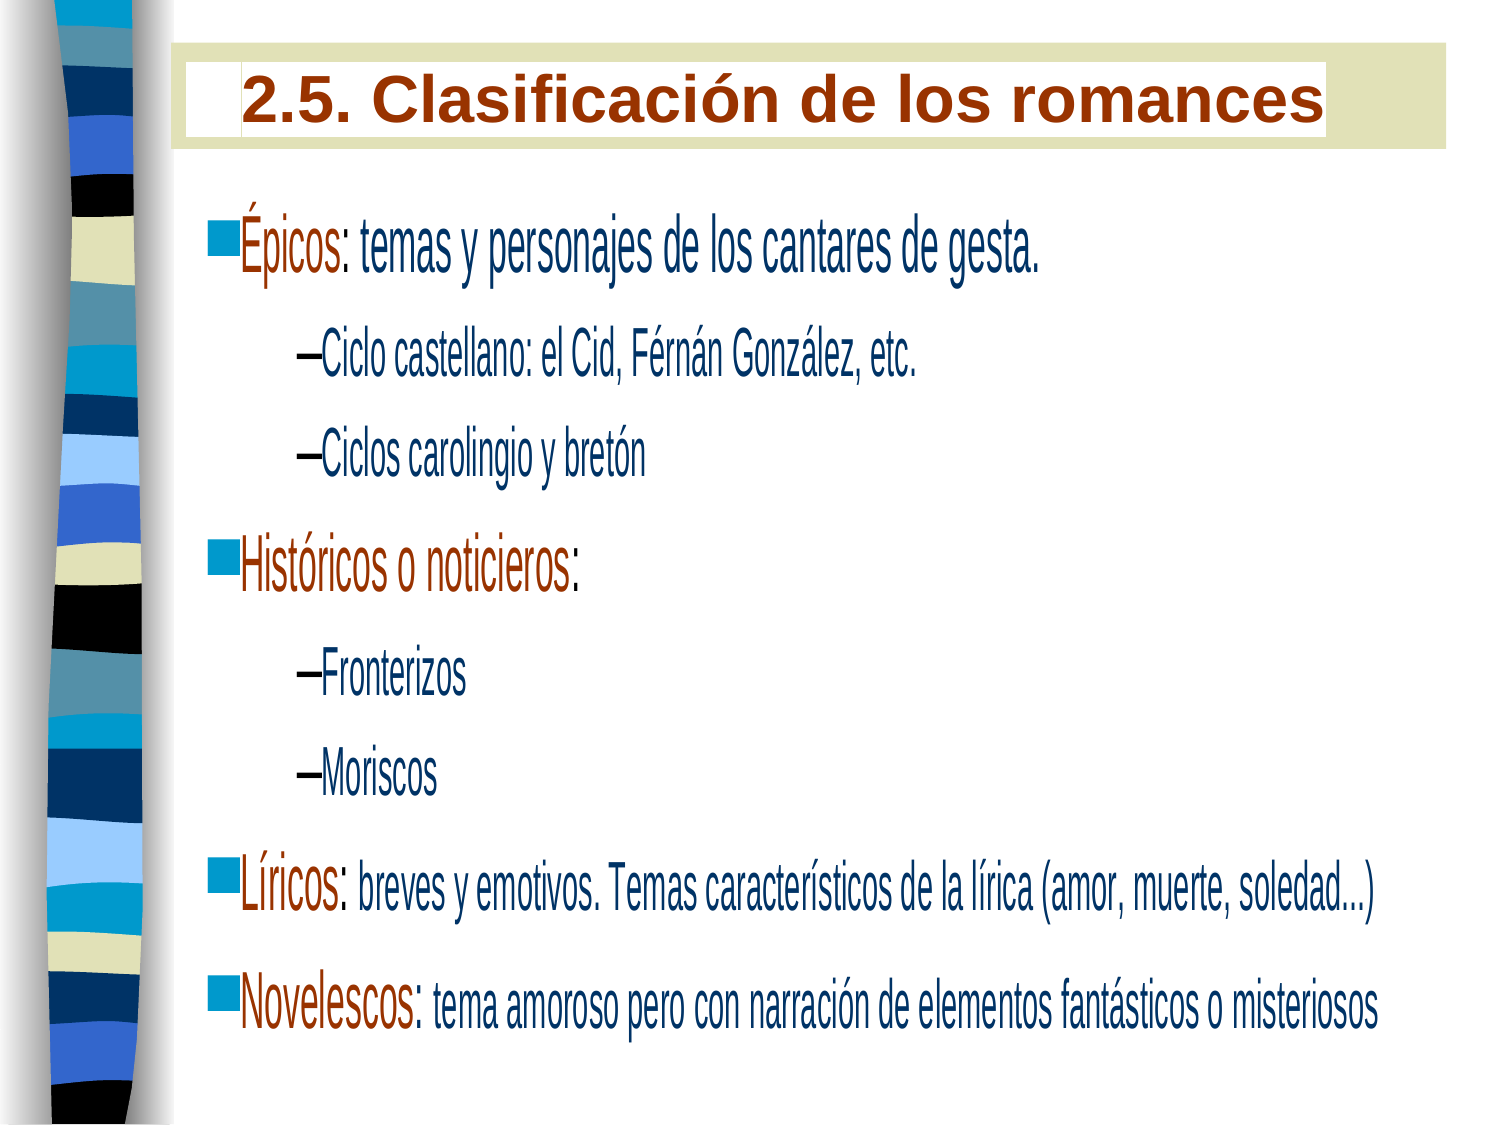

# 2.5. Clasificación de los romances
Épicos: temas y personajes de los cantares de gesta.
Ciclo castellano: el Cid, Férnán González, etc.
Ciclos carolingio y bretón
Históricos o noticieros:
Fronterizos
Moriscos
Líricos: breves y emotivos. Temas característicos de la lírica (amor, muerte, soledad...)
Novelescos: tema amoroso pero con narración de elementos fantásticos o misteriosos